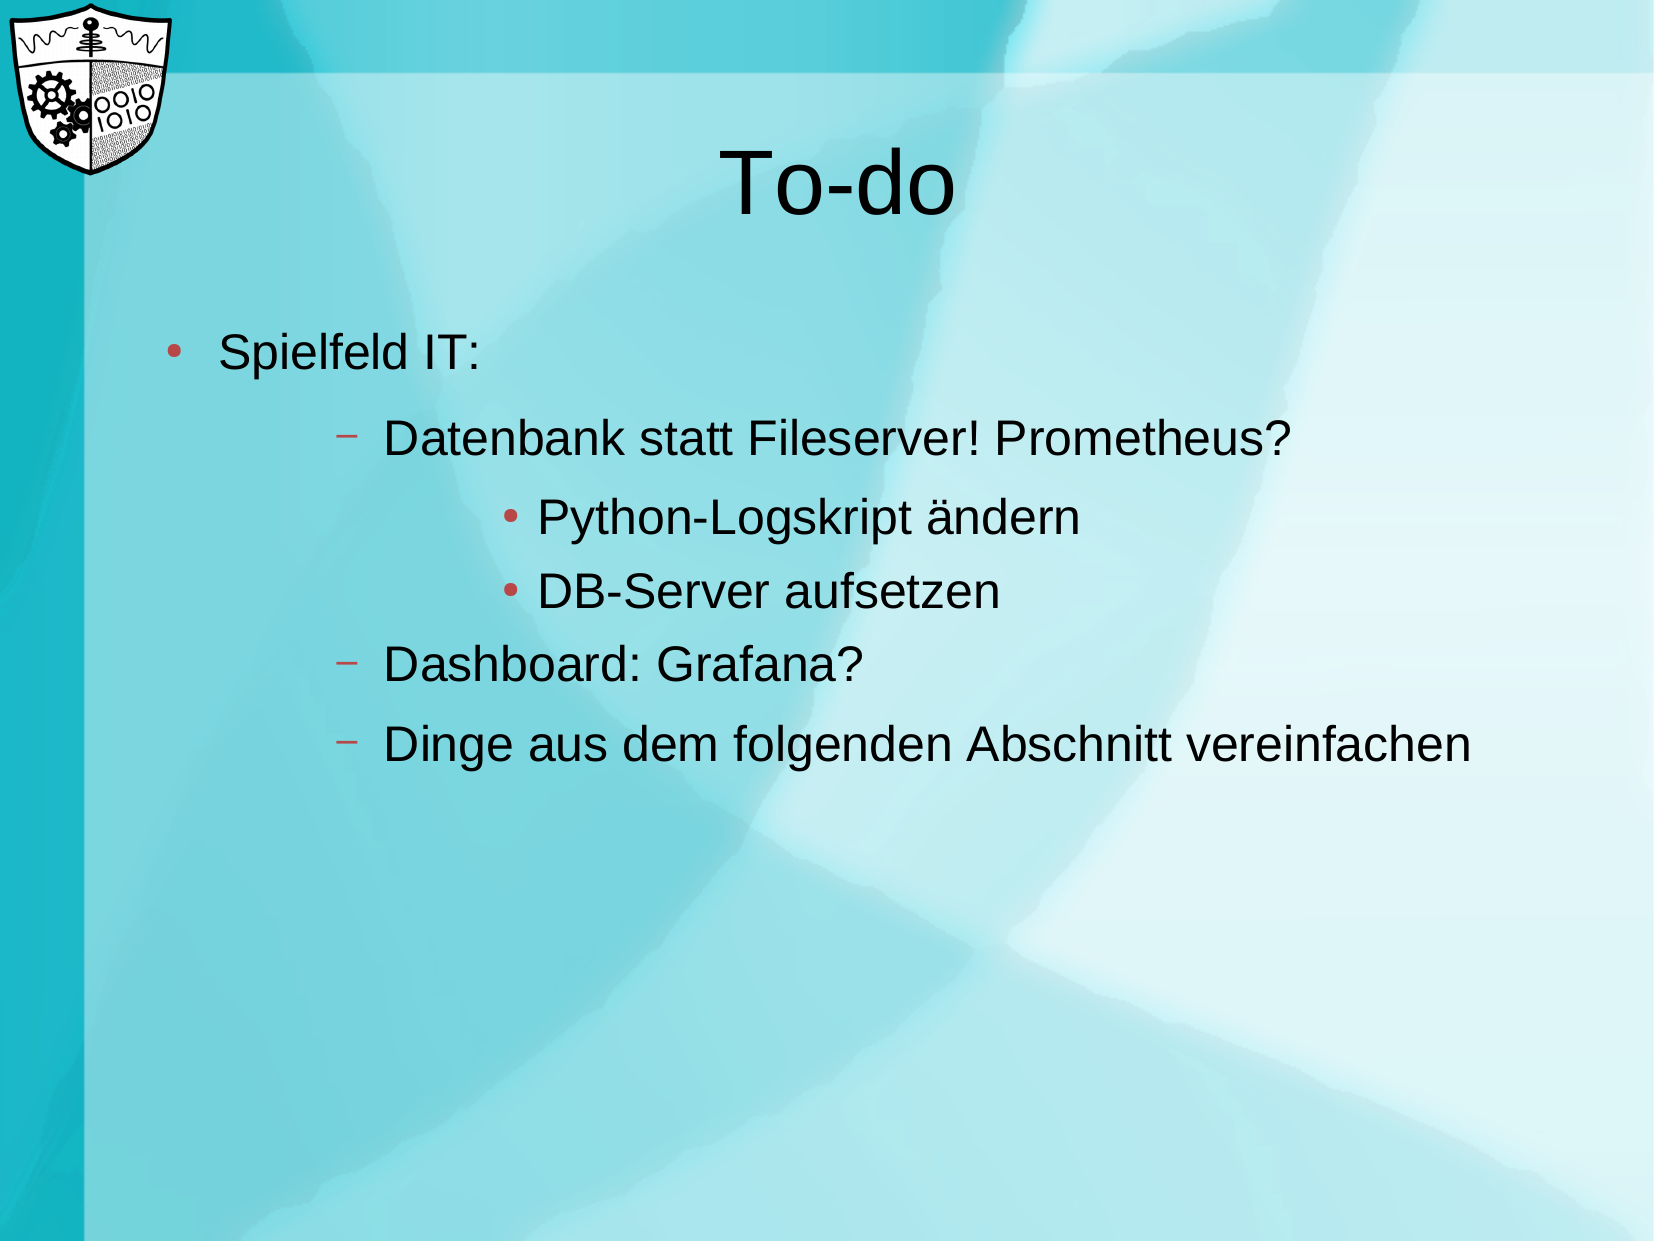

# To-do
Spielfeld IT:
Datenbank statt Fileserver! Prometheus?
Python-Logskript ändern
DB-Server aufsetzen
Dashboard: Grafana?
Dinge aus dem folgenden Abschnitt vereinfachen